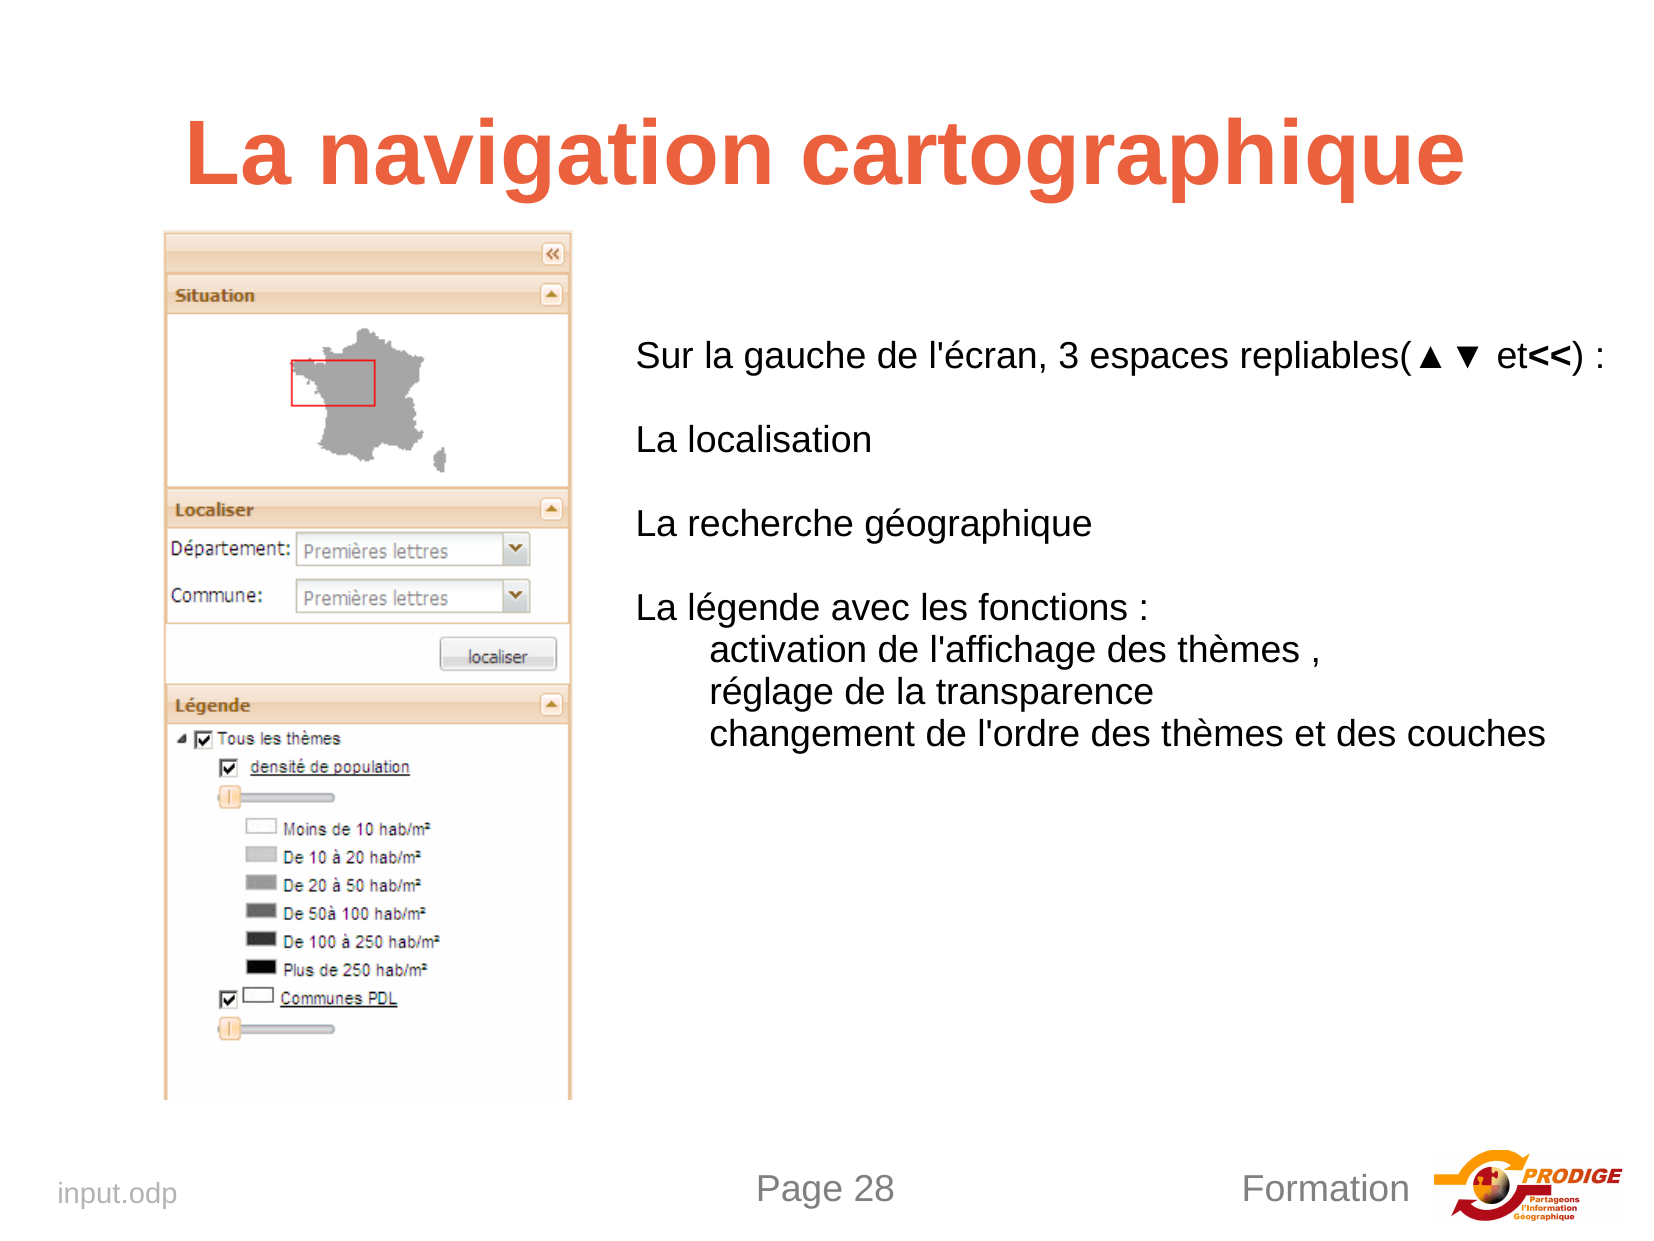

# La navigation cartographique
Sur la gauche de l'écran, 3 espaces repliables(▲▼ et<<) :
La localisation
La recherche géographique
La légende avec les fonctions :
	activation de l'affichage des thèmes ,
	réglage de la transparence
	changement de l'ordre des thèmes et des couches